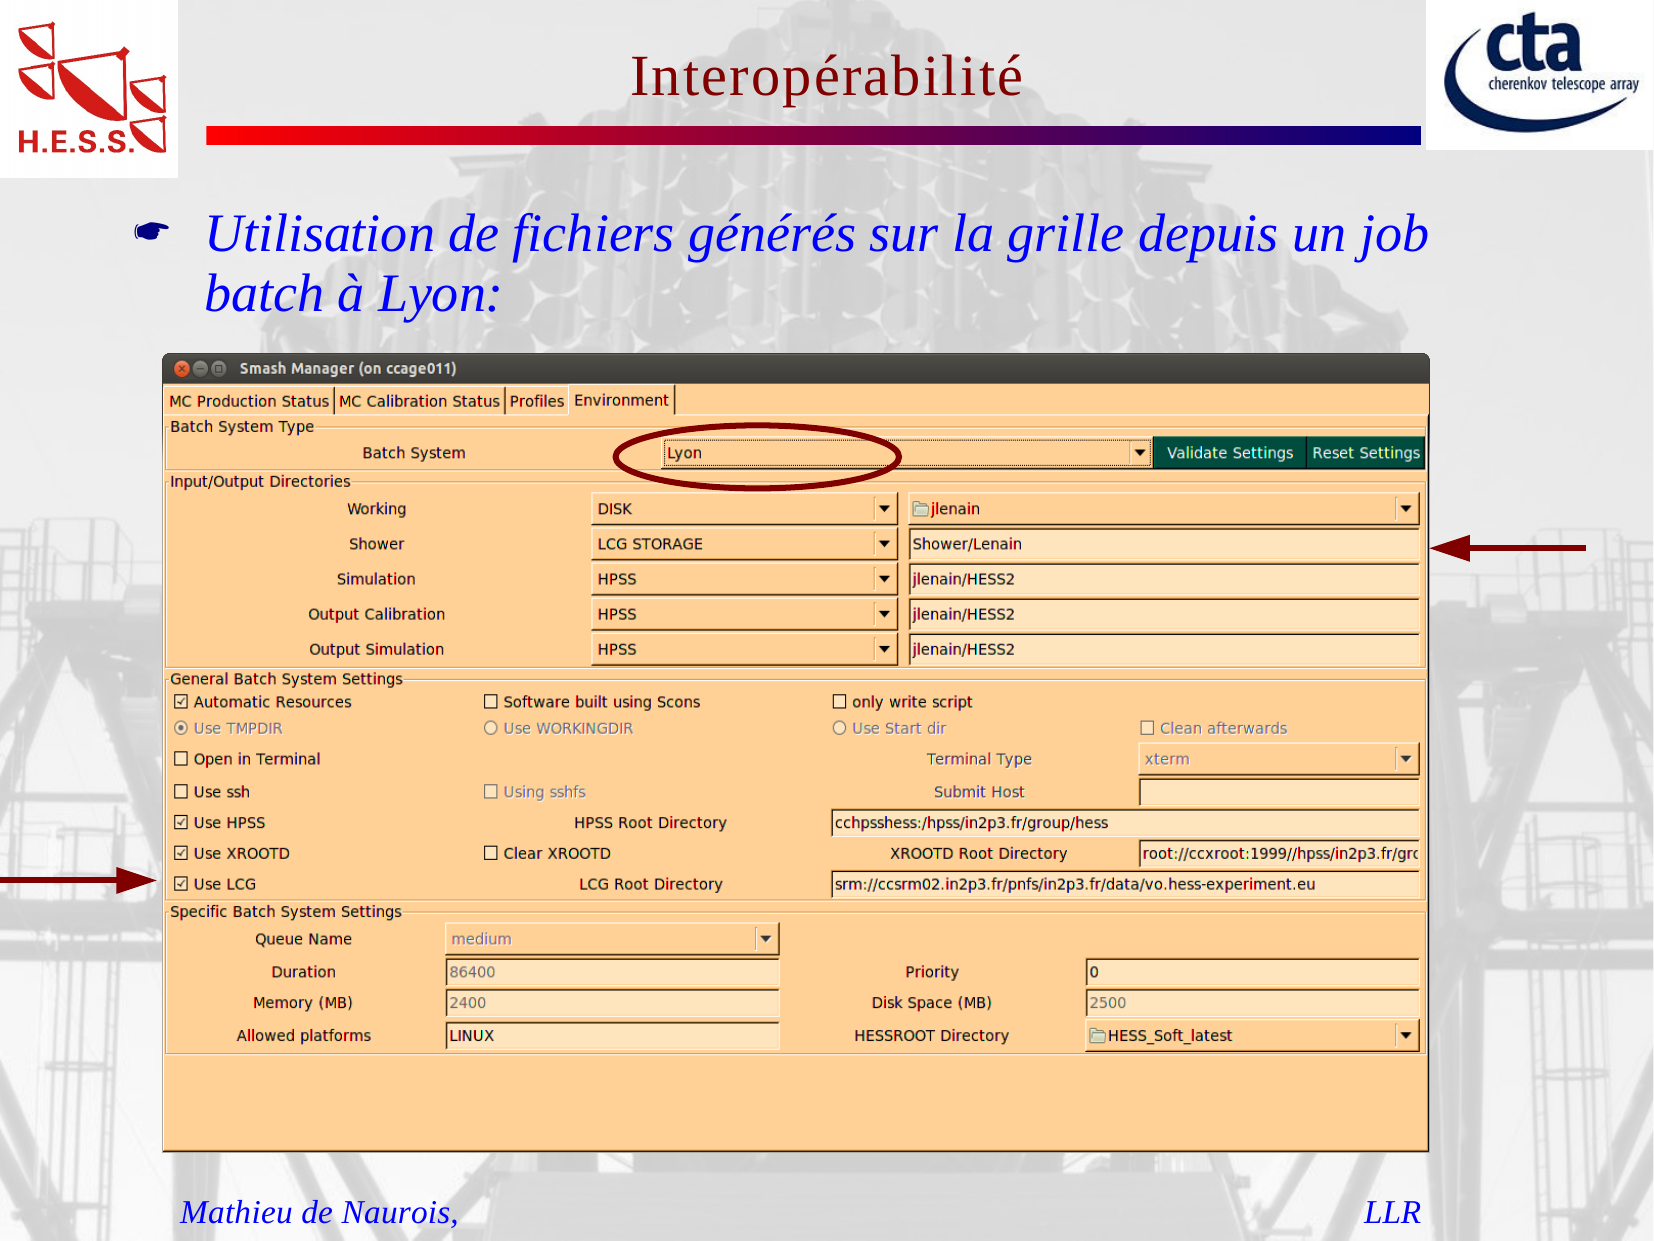

# Interopérabilité
Utilisation de fichiers générés sur la grille depuis un job batch à Lyon: